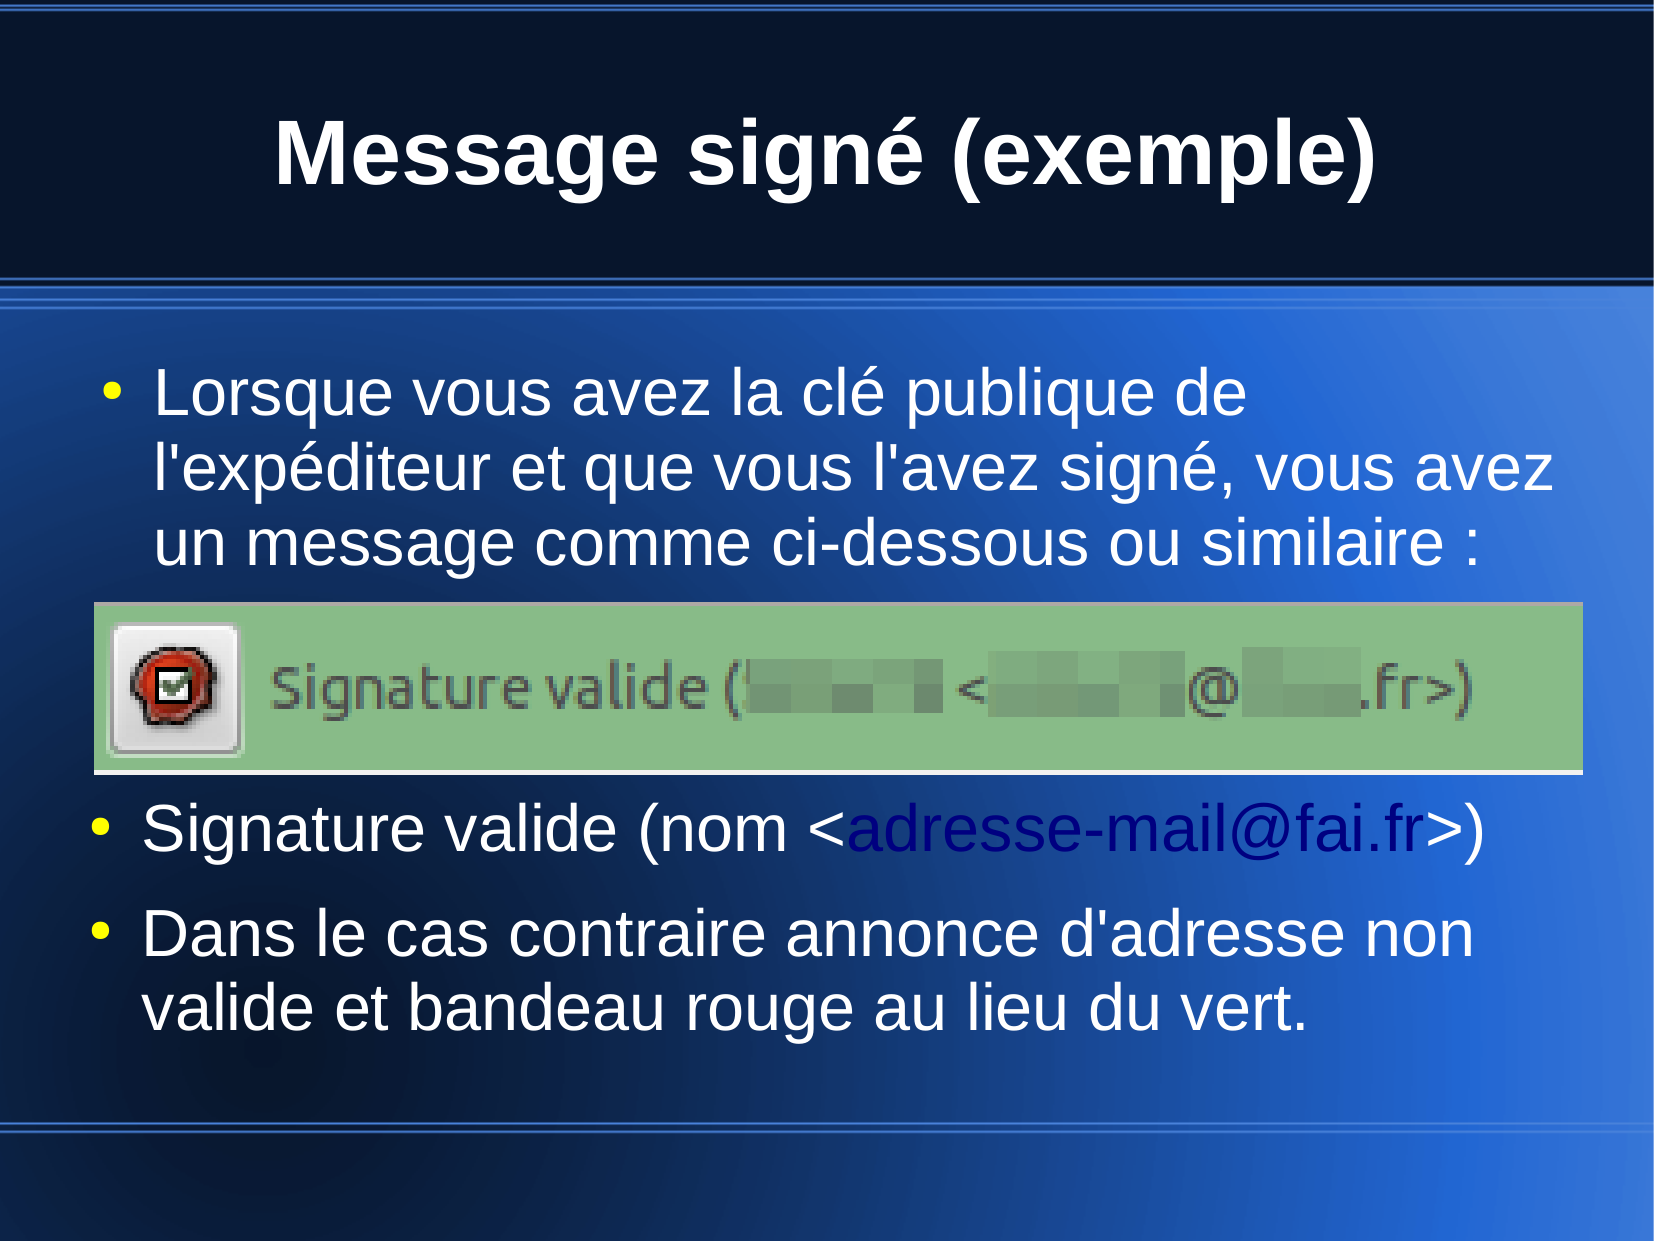

# Message signé (exemple)
Lorsque vous avez la clé publique de l'expéditeur et que vous l'avez signé, vous avez un message comme ci-dessous ou similaire :
Signature valide (nom <adresse-mail@fai.fr>)
Dans le cas contraire annonce d'adresse non valide et bandeau rouge au lieu du vert.